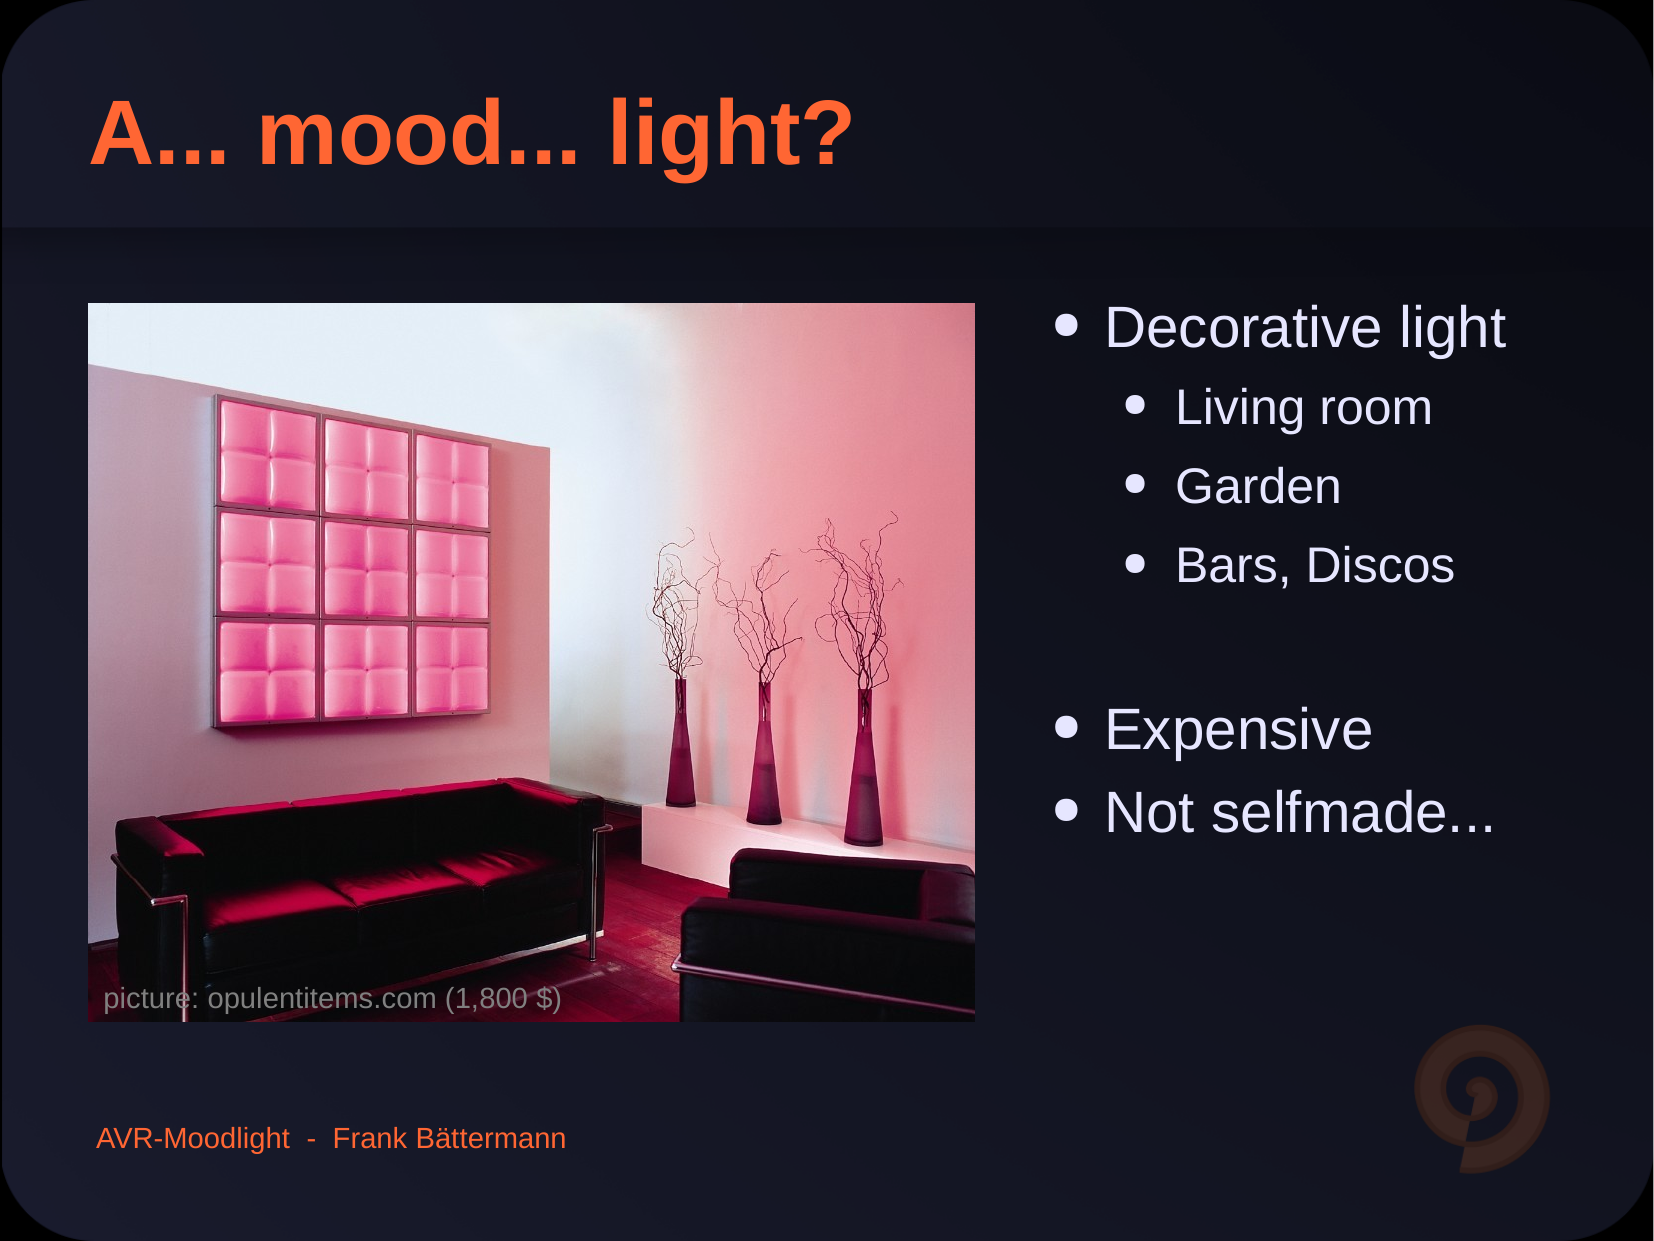

# A... mood... light?
Decorative light
Living room
Garden
Bars, Discos
Expensive
Not selfmade...
picture: opulentitems.com (1,800 $)
AVR-Moodlight - Frank Bättermann